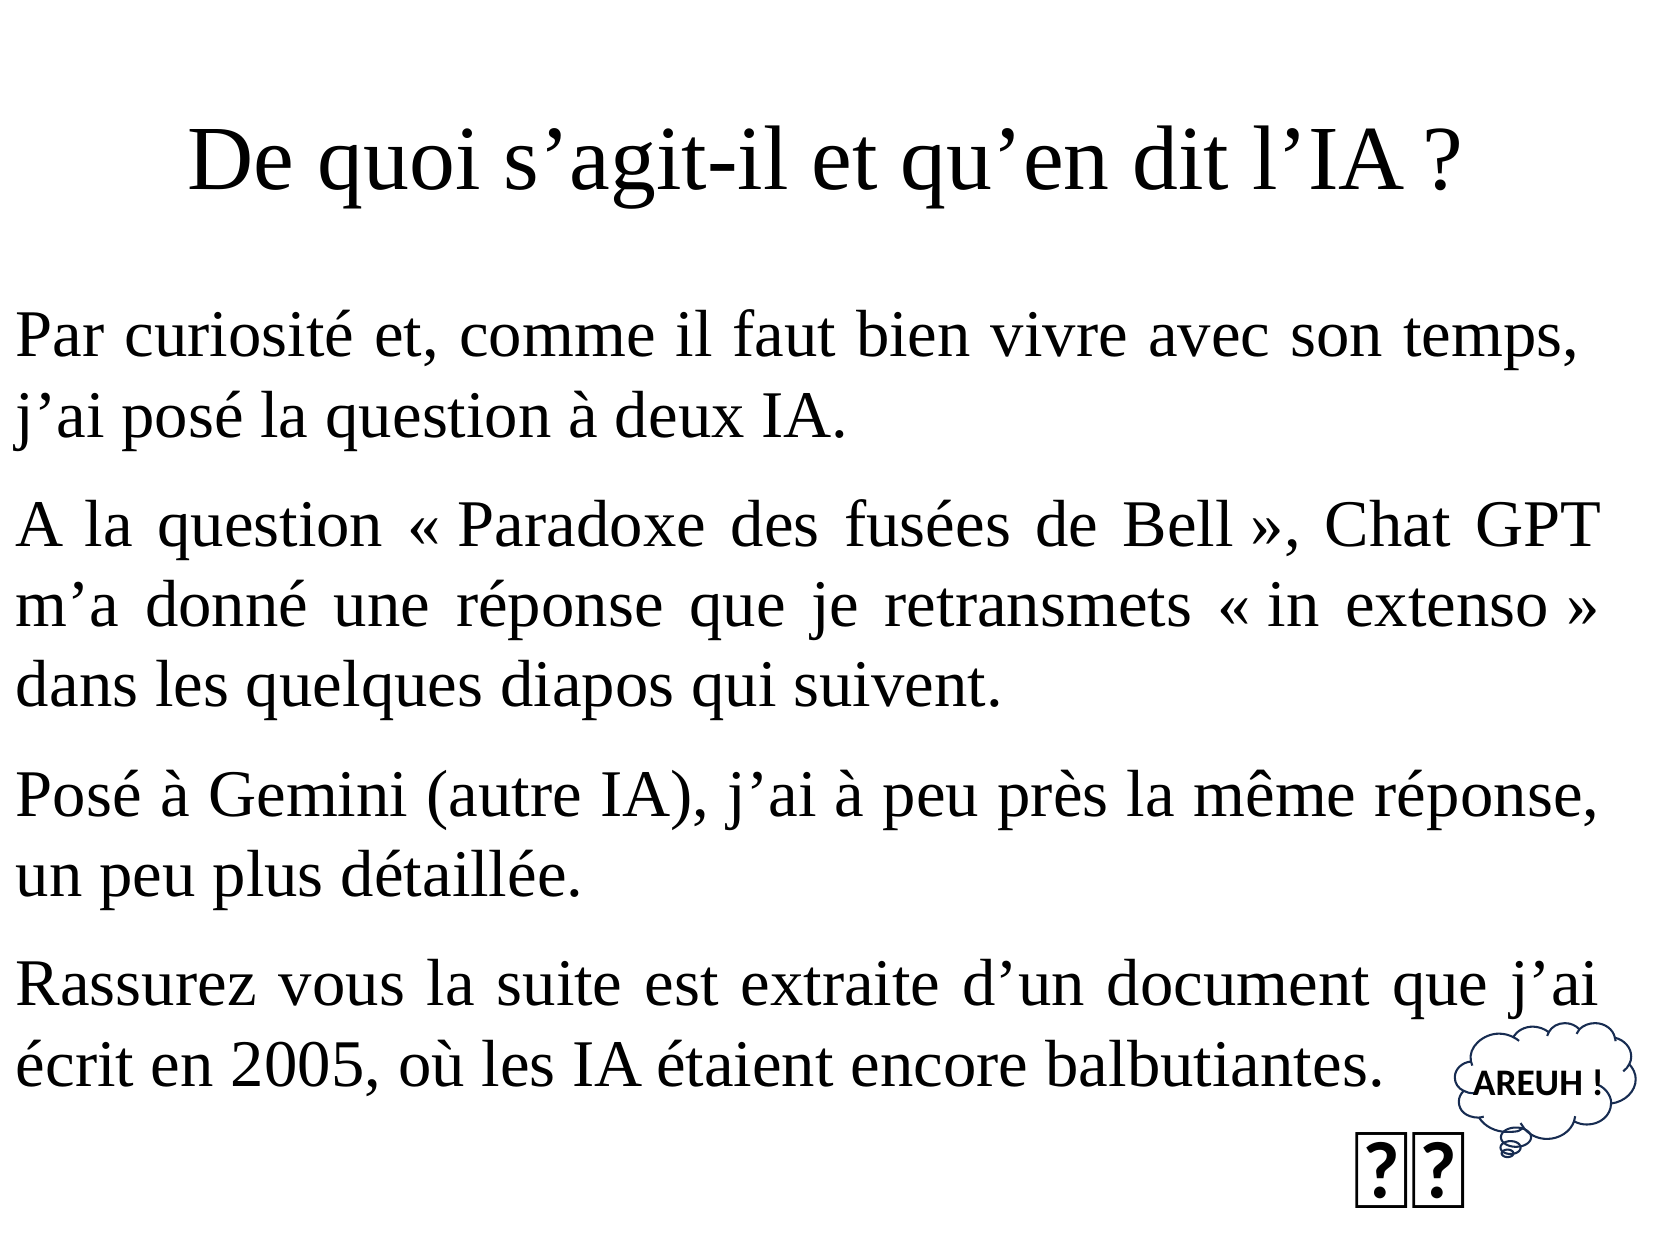

# De quoi s’agit-il et qu’en dit l’IA ?
Par curiosité et, comme il faut bien vivre avec son temps, j’ai posé la question à deux IA.
A la question « Paradoxe des fusées de Bell », Chat GPT m’a donné une réponse que je retransmets « in extenso » dans les quelques diapos qui suivent.
Posé à Gemini (autre IA), j’ai à peu près la même réponse, un peu plus détaillée.
Rassurez vous la suite est extraite d’un document que j’ai écrit en 2005, où les IA étaient encore balbutiantes.
AREUH !
👶🏻